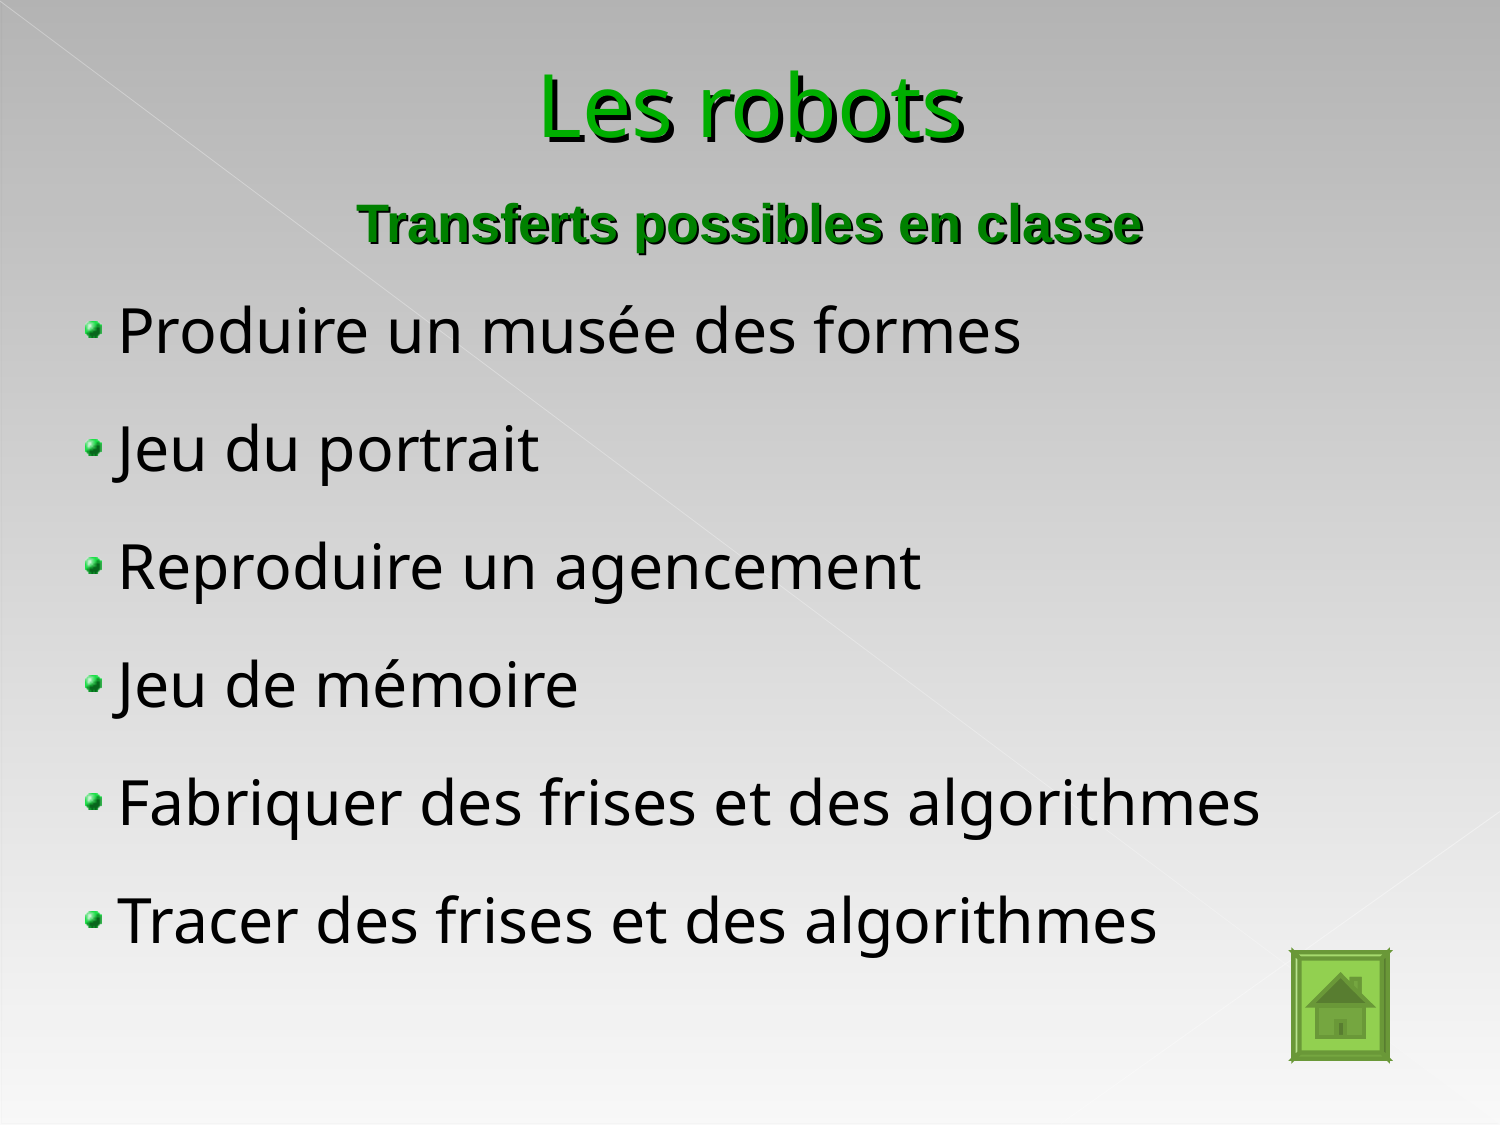

# Les robots
Transferts possibles en classe
 Produire un musée des formes
 Jeu du portrait
 Reproduire un agencement
 Jeu de mémoire
 Fabriquer des frises et des algorithmes
 Tracer des frises et des algorithmes